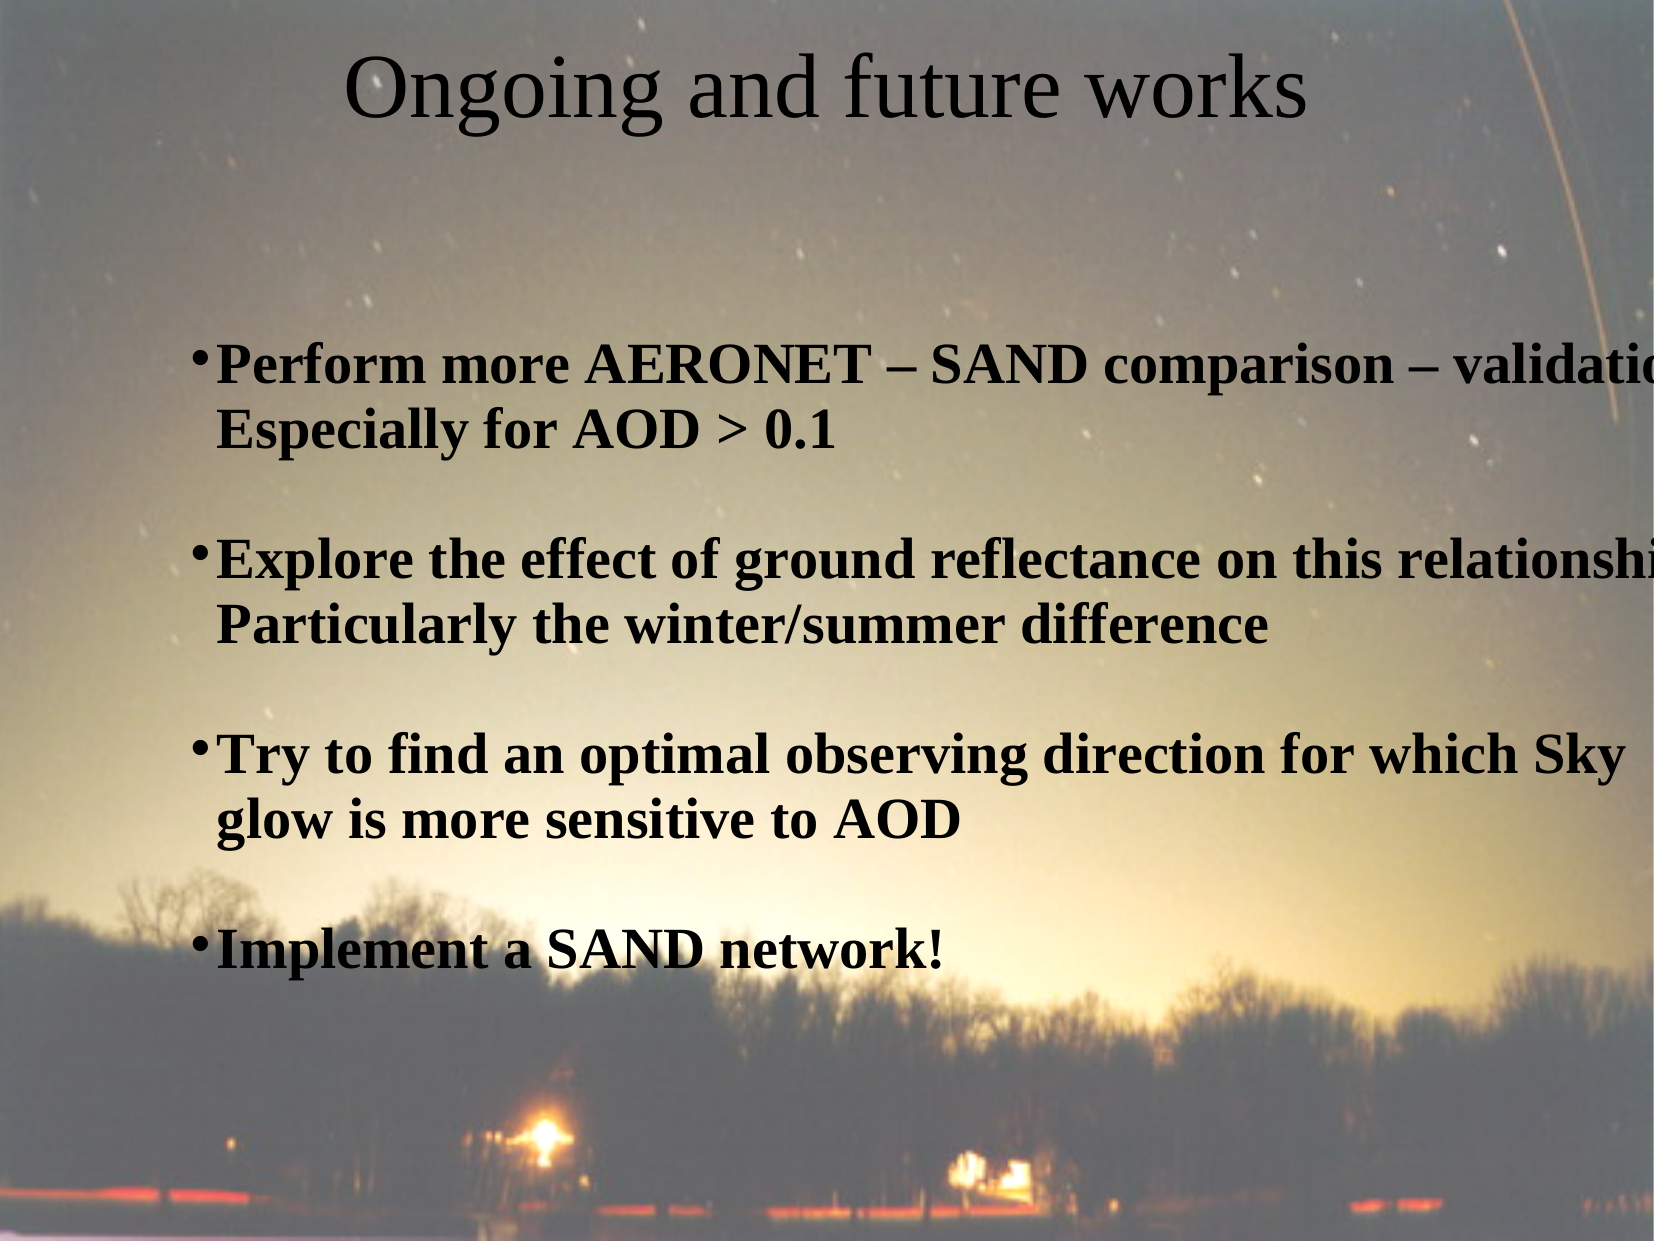

# Ongoing and future works
Perform more AERONET – SAND comparison – validation
Especially for AOD > 0.1
Explore the effect of ground reflectance on this relationship
Particularly the winter/summer difference
Try to find an optimal observing direction for which Sky
glow is more sensitive to AOD
Implement a SAND network!